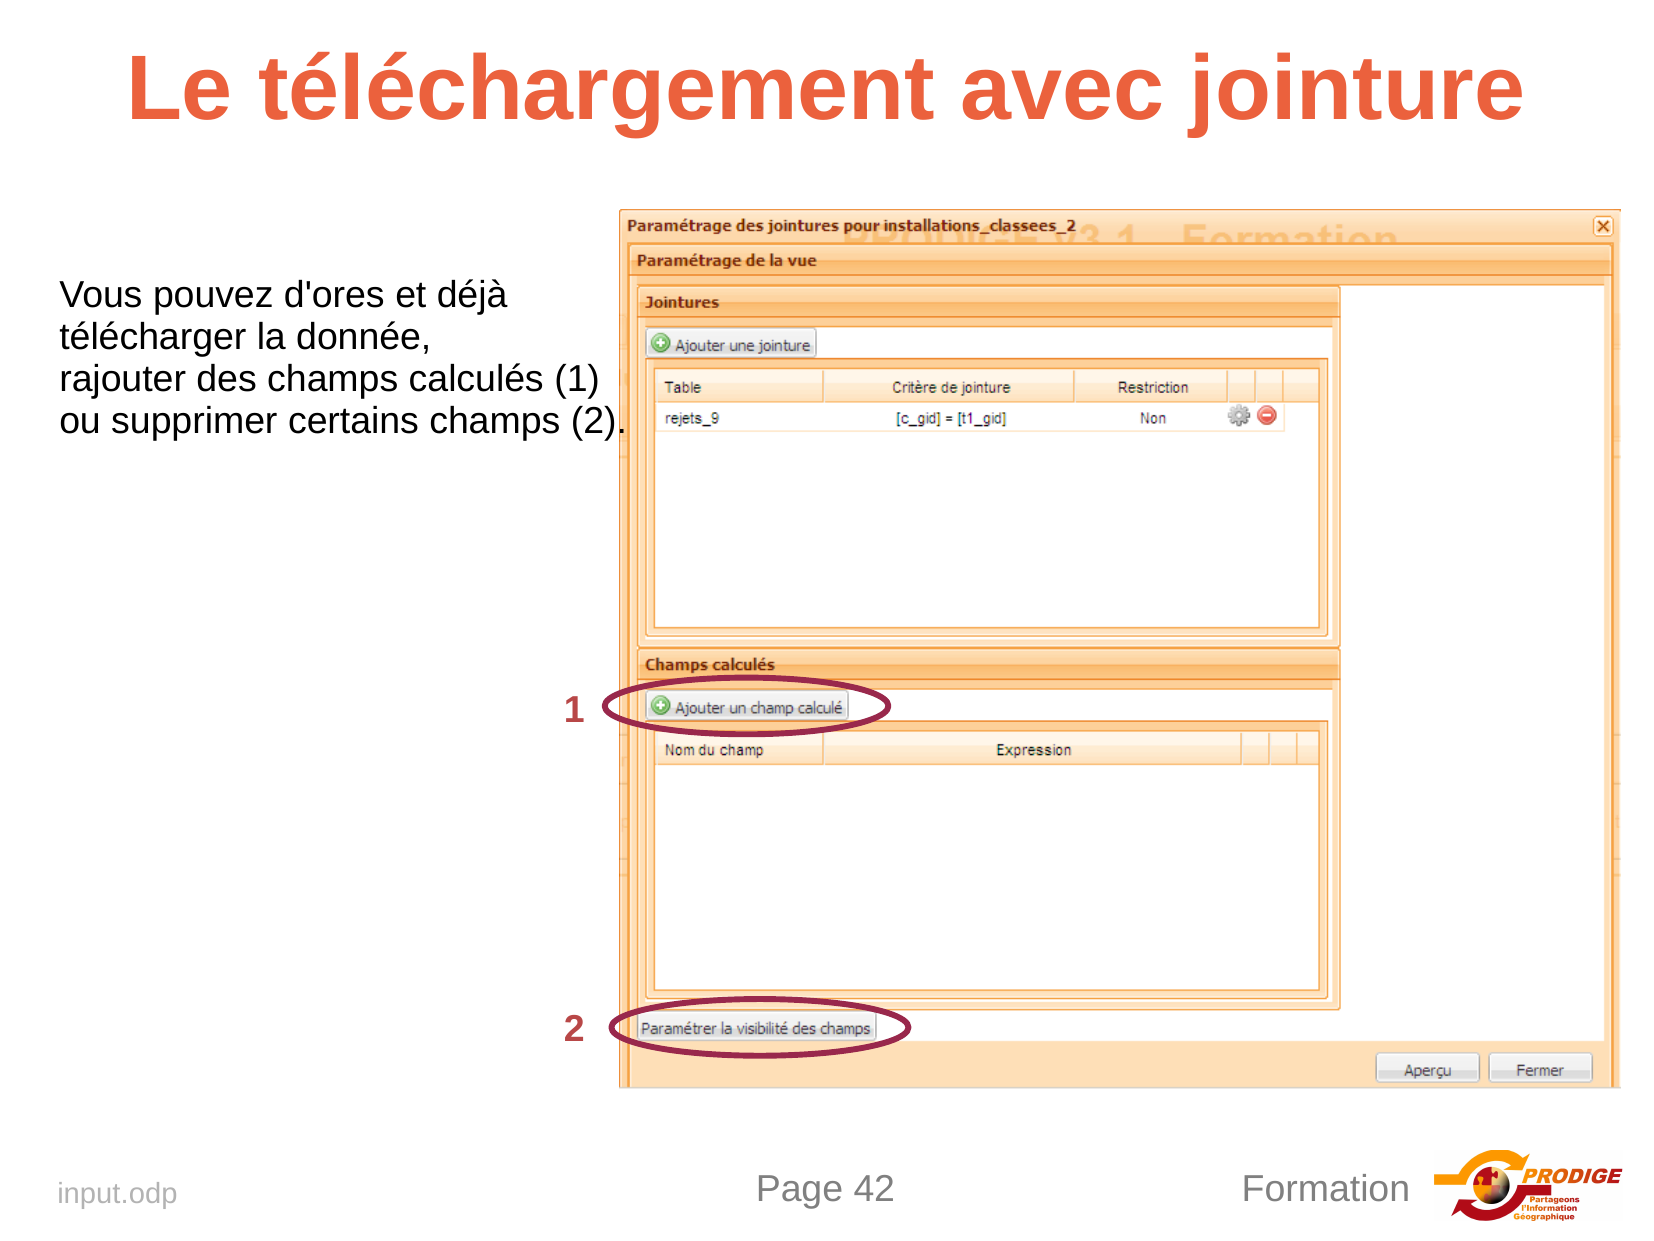

# Le téléchargement avec jointure
Vous pouvez d'ores et déjà
télécharger la donnée,
rajouter des champs calculés (1)
ou supprimer certains champs (2).
1
2